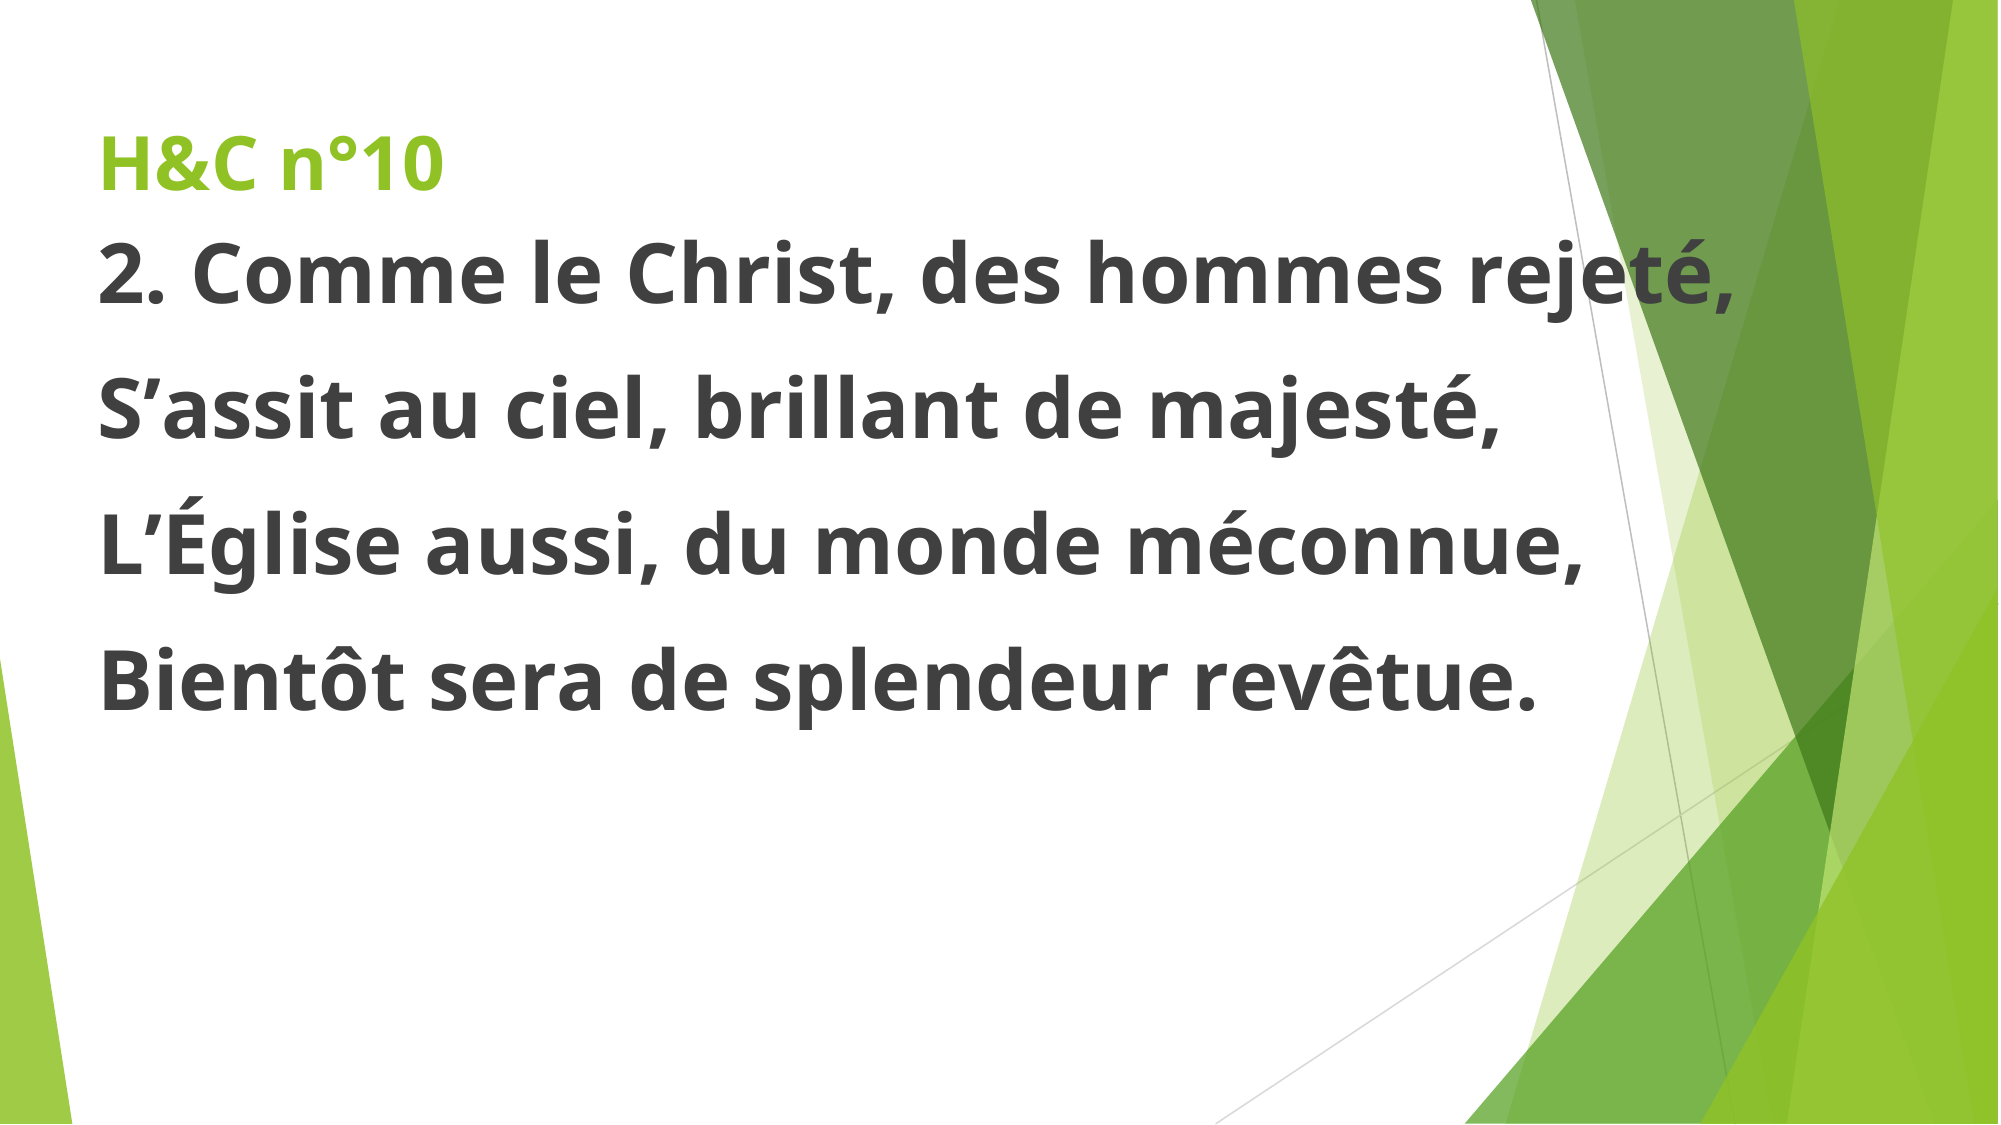

H&C n°10
2. Comme le Christ, des hommes rejeté,
S’assit au ciel, brillant de majesté,
L’Église aussi, du monde méconnue,
Bientôt sera de splendeur revêtue.